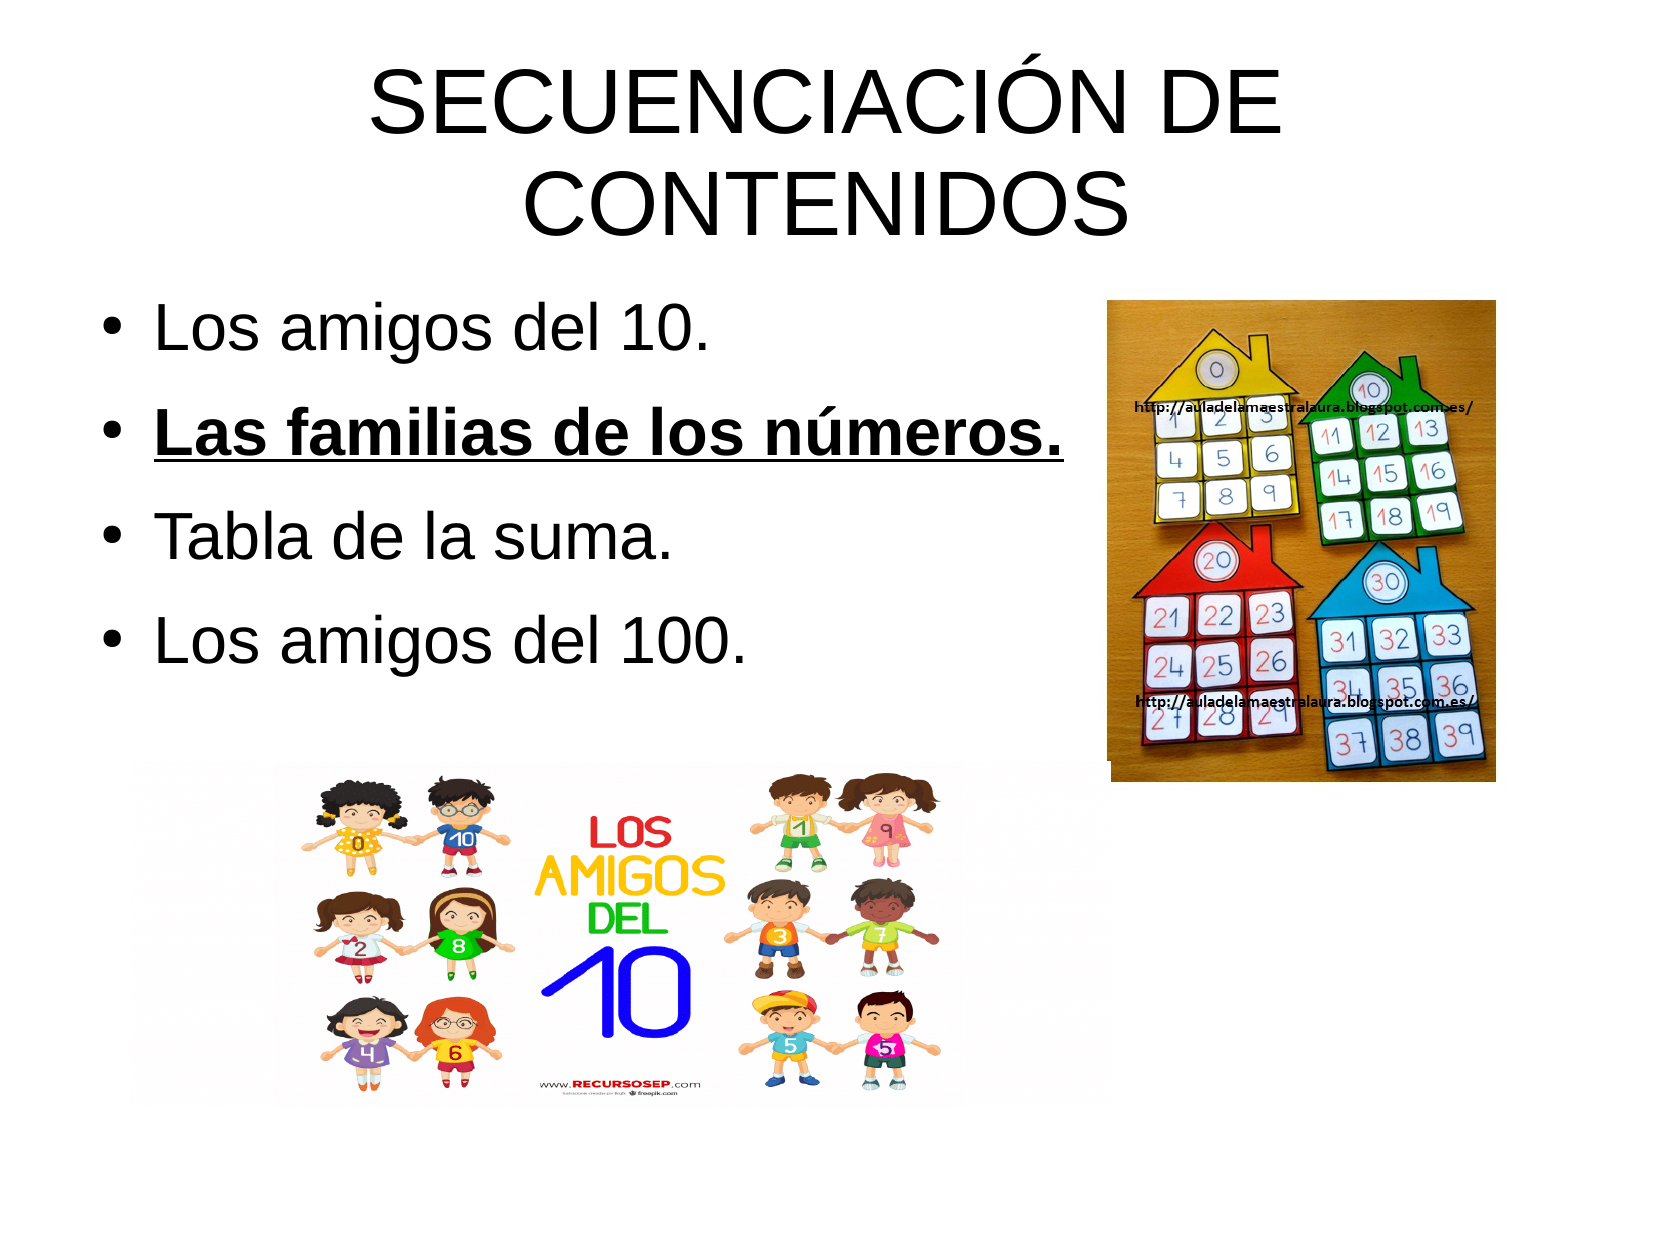

# SECUENCIACIÓN DE CONTENIDOS
Los amigos del 10.
Las familias de los números.
Tabla de la suma.
Los amigos del 100.